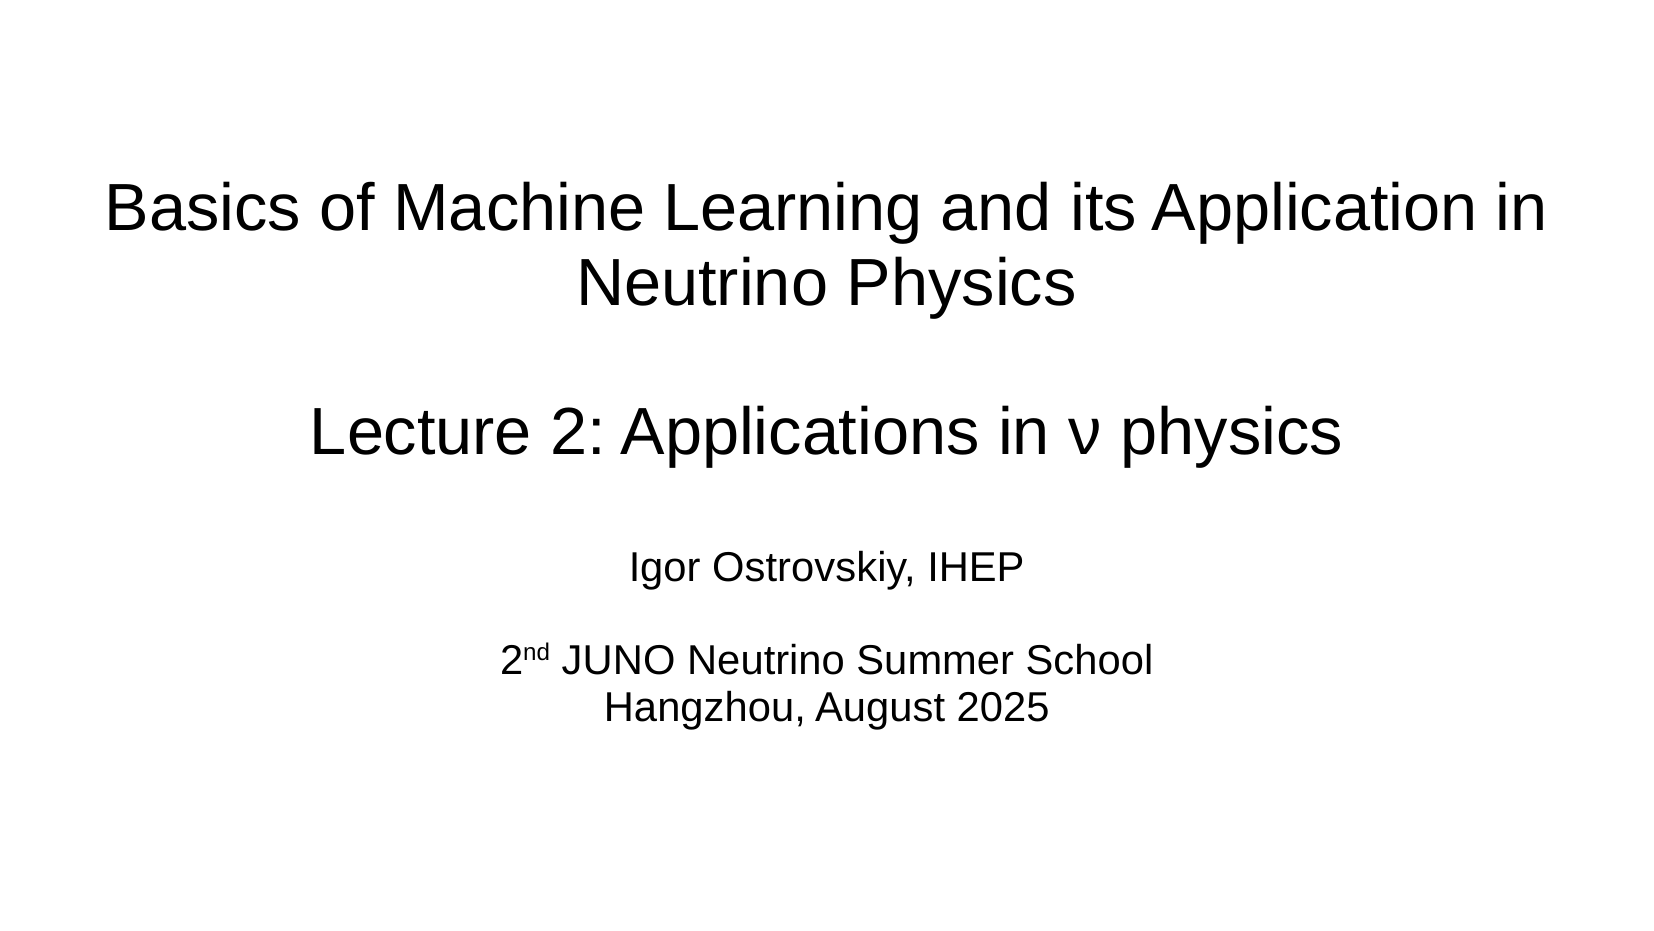

# Basics of Machine Learning and its Application in Neutrino Physics
Lecture 2: Applications in ν physics
Igor Ostrovskiy, IHEP
2nd JUNO Neutrino Summer School
Hangzhou, August 2025